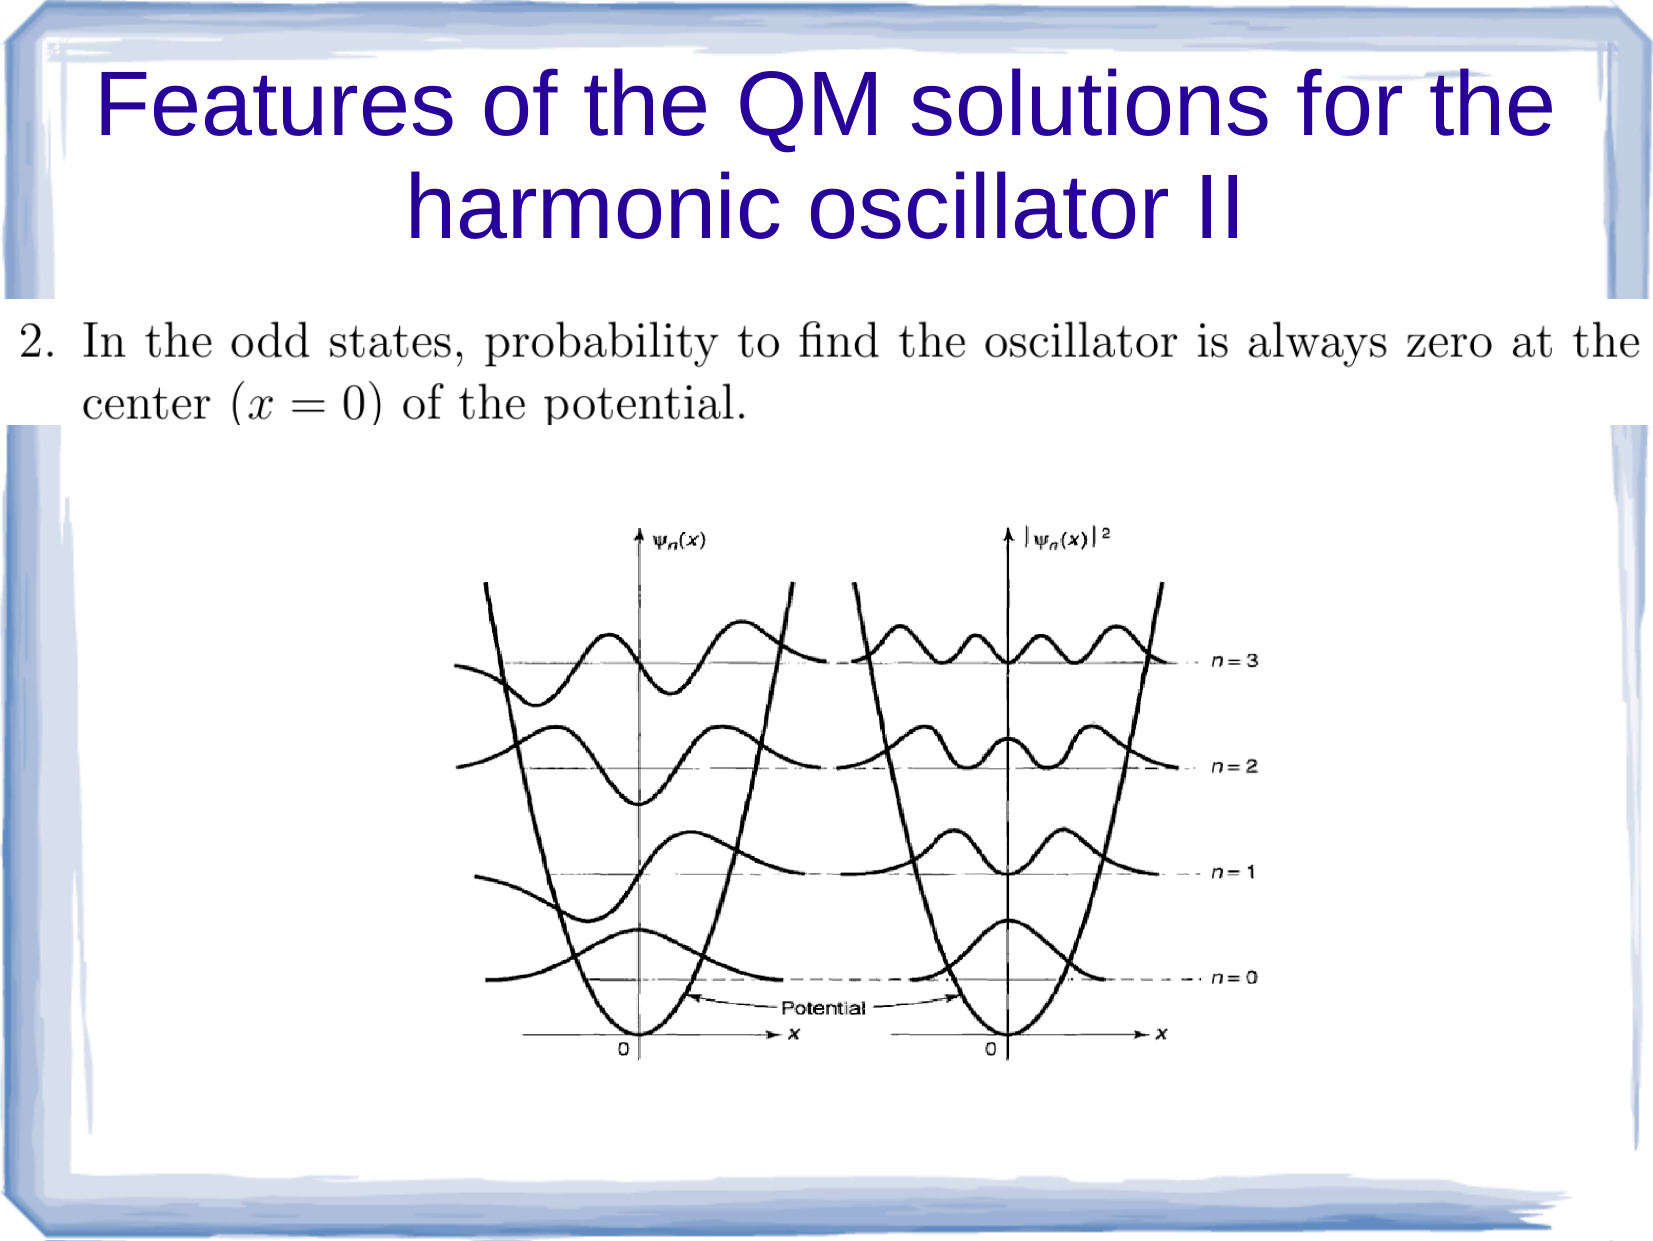

# Features of the QM solutions for the harmonic oscillator II